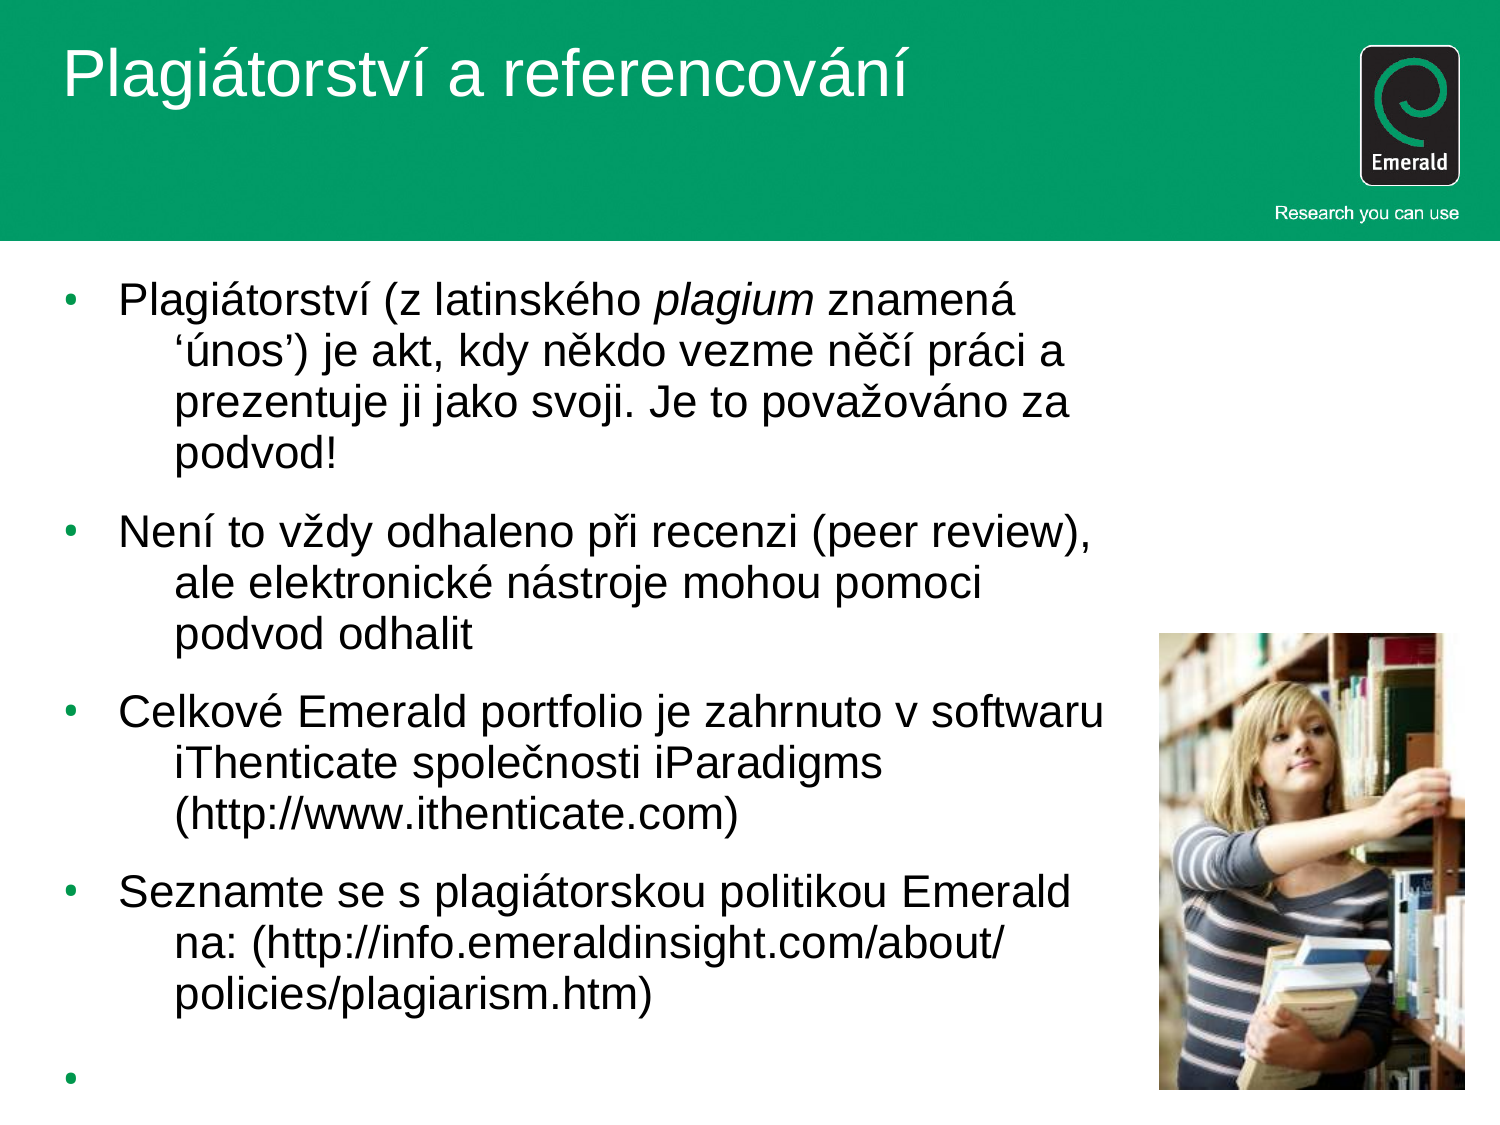

# Plagiátorství a referencování
Plagiátorství (z latinského plagium znamená ‘únos’) je akt, kdy někdo vezme něčí práci a prezentuje ji jako svoji. Je to považováno za podvod!
Není to vždy odhaleno při recenzi (peer review), ale elektronické nástroje mohou pomoci podvod odhalit
Celkové Emerald portfolio je zahrnuto v softwaru iThenticate společnosti iParadigms (http://www.ithenticate.com)
Seznamte se s plagiátorskou politikou Emerald na: (http://info.emeraldinsight.com/about/
policies/plagiarism.htm)